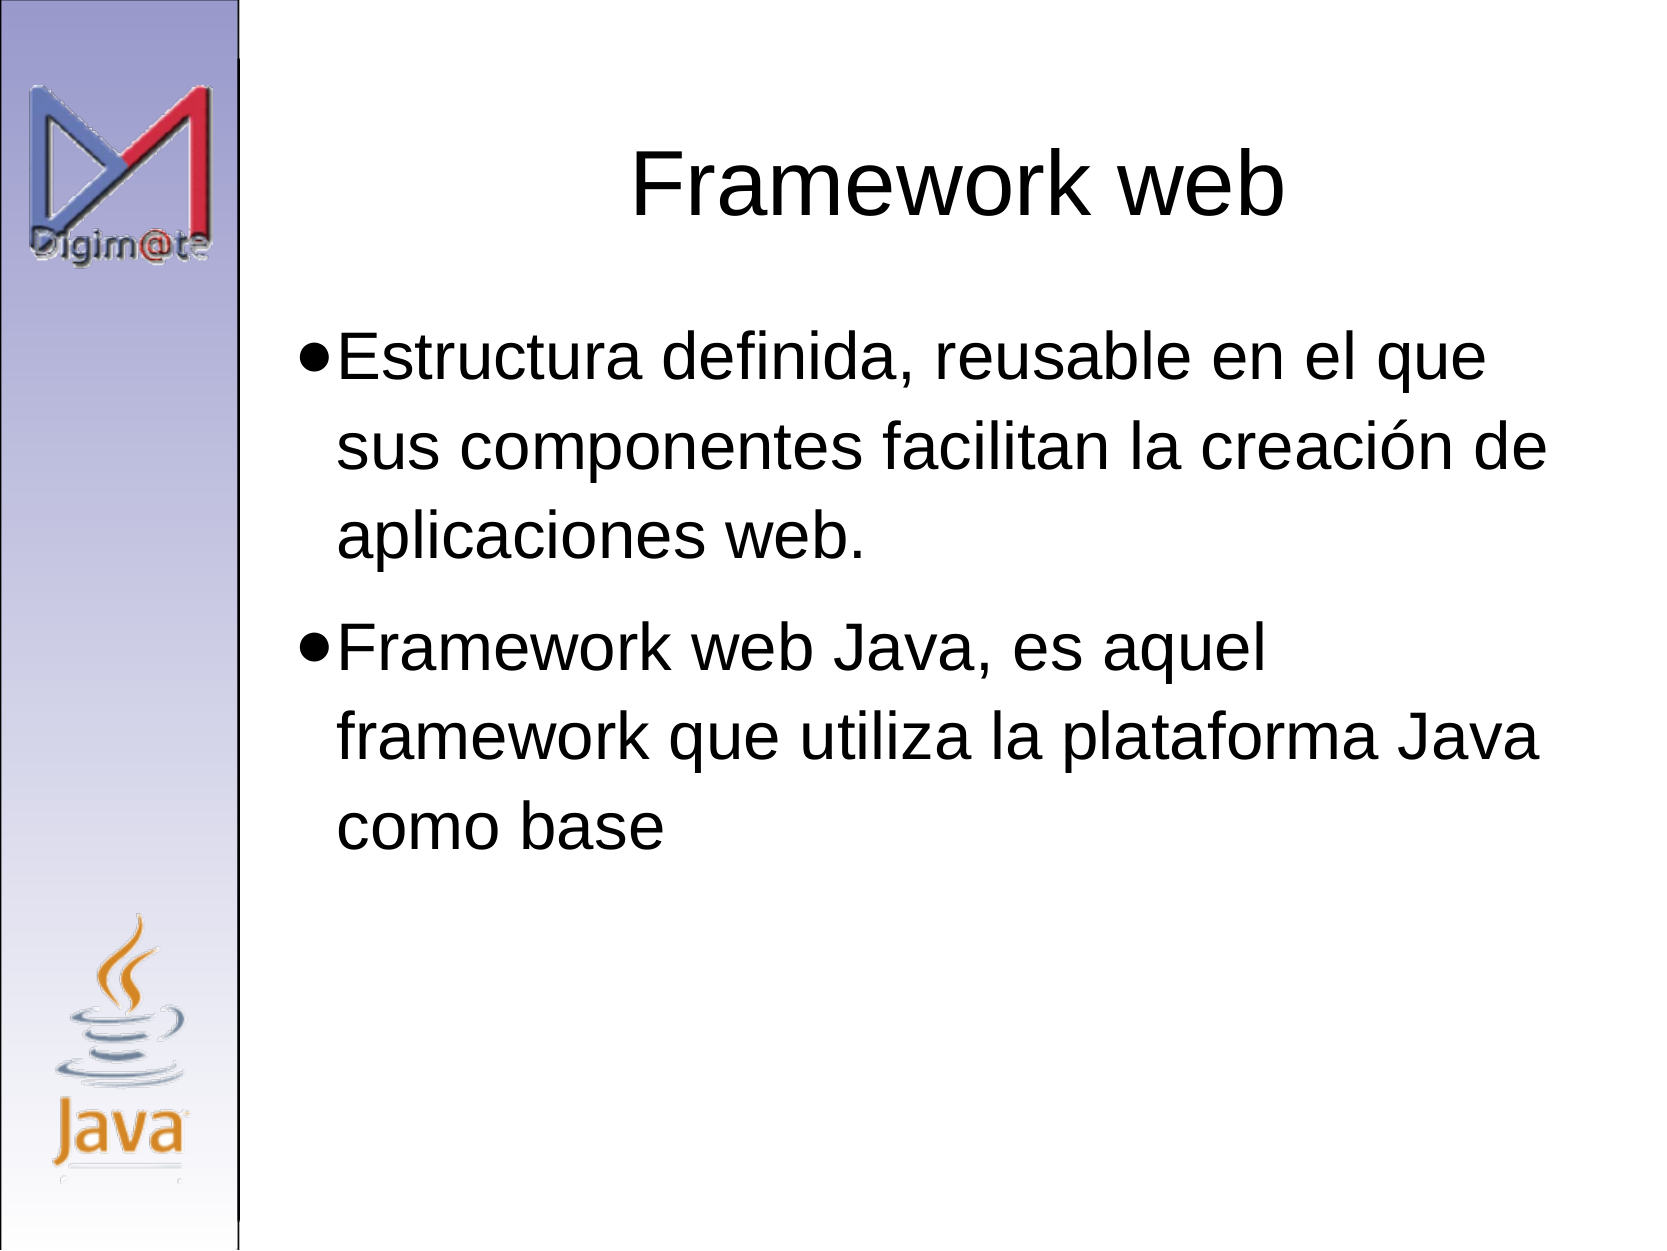

# Framework web
Estructura definida, reusable en el que sus componentes facilitan la creación de aplicaciones web.
Framework web Java, es aquel framework que utiliza la plataforma Java como base